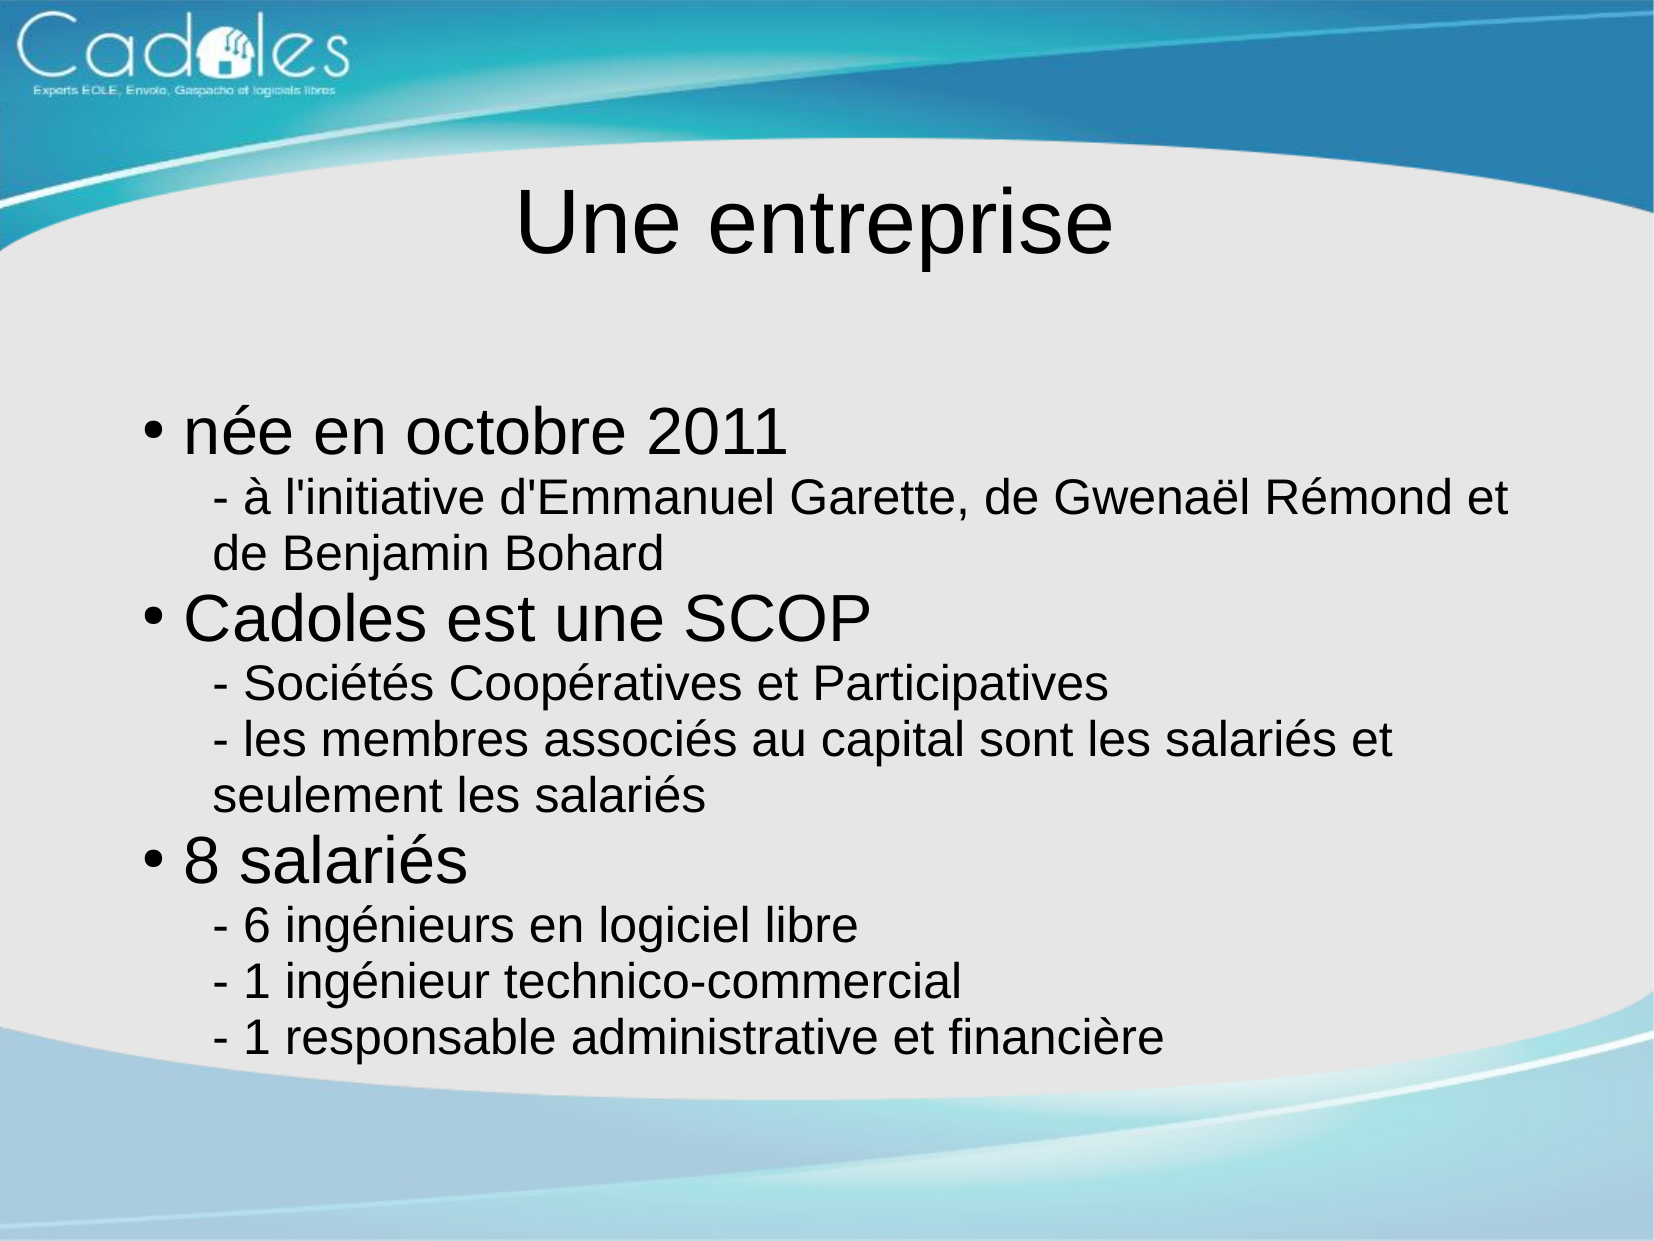

# Une entreprise
 née en octobre 2011
- à l'initiative d'Emmanuel Garette, de Gwenaël Rémond et de Benjamin Bohard
 Cadoles est une SCOP
- Sociétés Coopératives et Participatives
- les membres associés au capital sont les salariés et seulement les salariés
 8 salariés
- 6 ingénieurs en logiciel libre
- 1 ingénieur technico-commercial
- 1 responsable administrative et financière